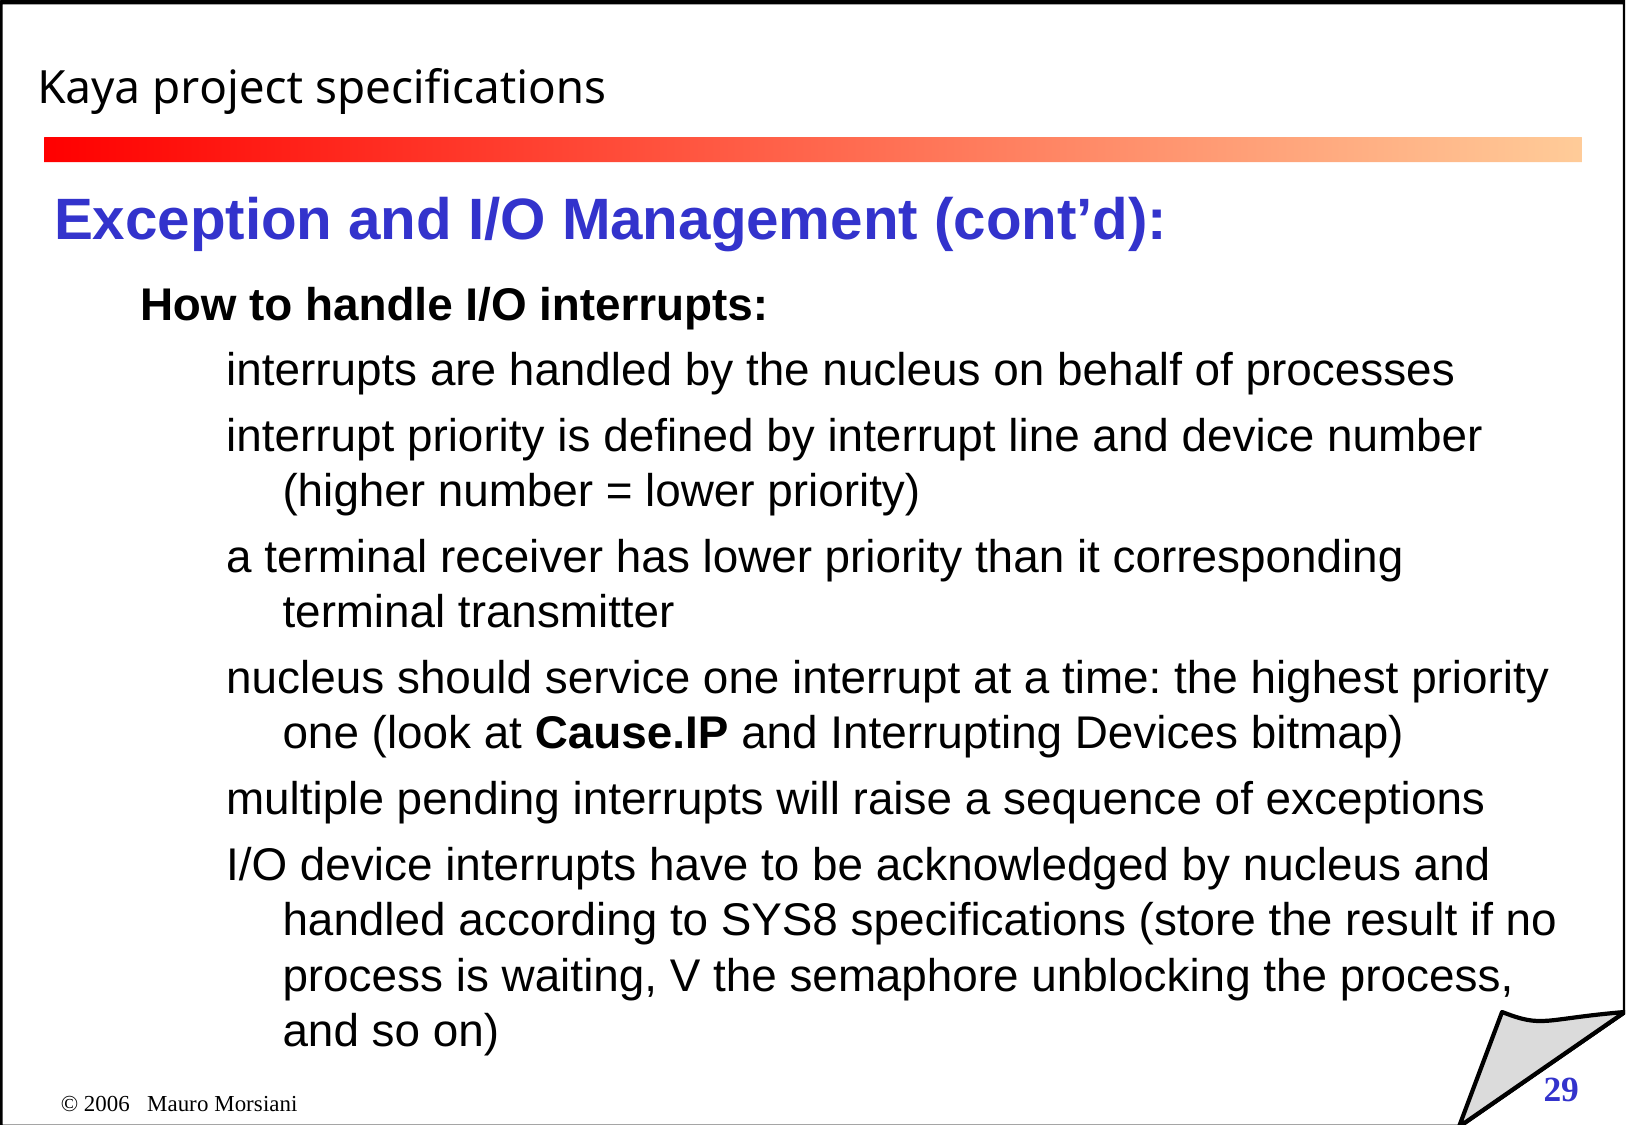

# Kaya project specifications
Exception and I/O Management (cont’d):
How to handle I/O interrupts:
interrupts are handled by the nucleus on behalf of processes
interrupt priority is defined by interrupt line and device number (higher number = lower priority)
a terminal receiver has lower priority than it corresponding terminal transmitter
nucleus should service one interrupt at a time: the highest priority one (look at Cause.IP and Interrupting Devices bitmap)
multiple pending interrupts will raise a sequence of exceptions
I/O device interrupts have to be acknowledged by nucleus and handled according to SYS8 specifications (store the result if no process is waiting, V the semaphore unblocking the process, and so on)